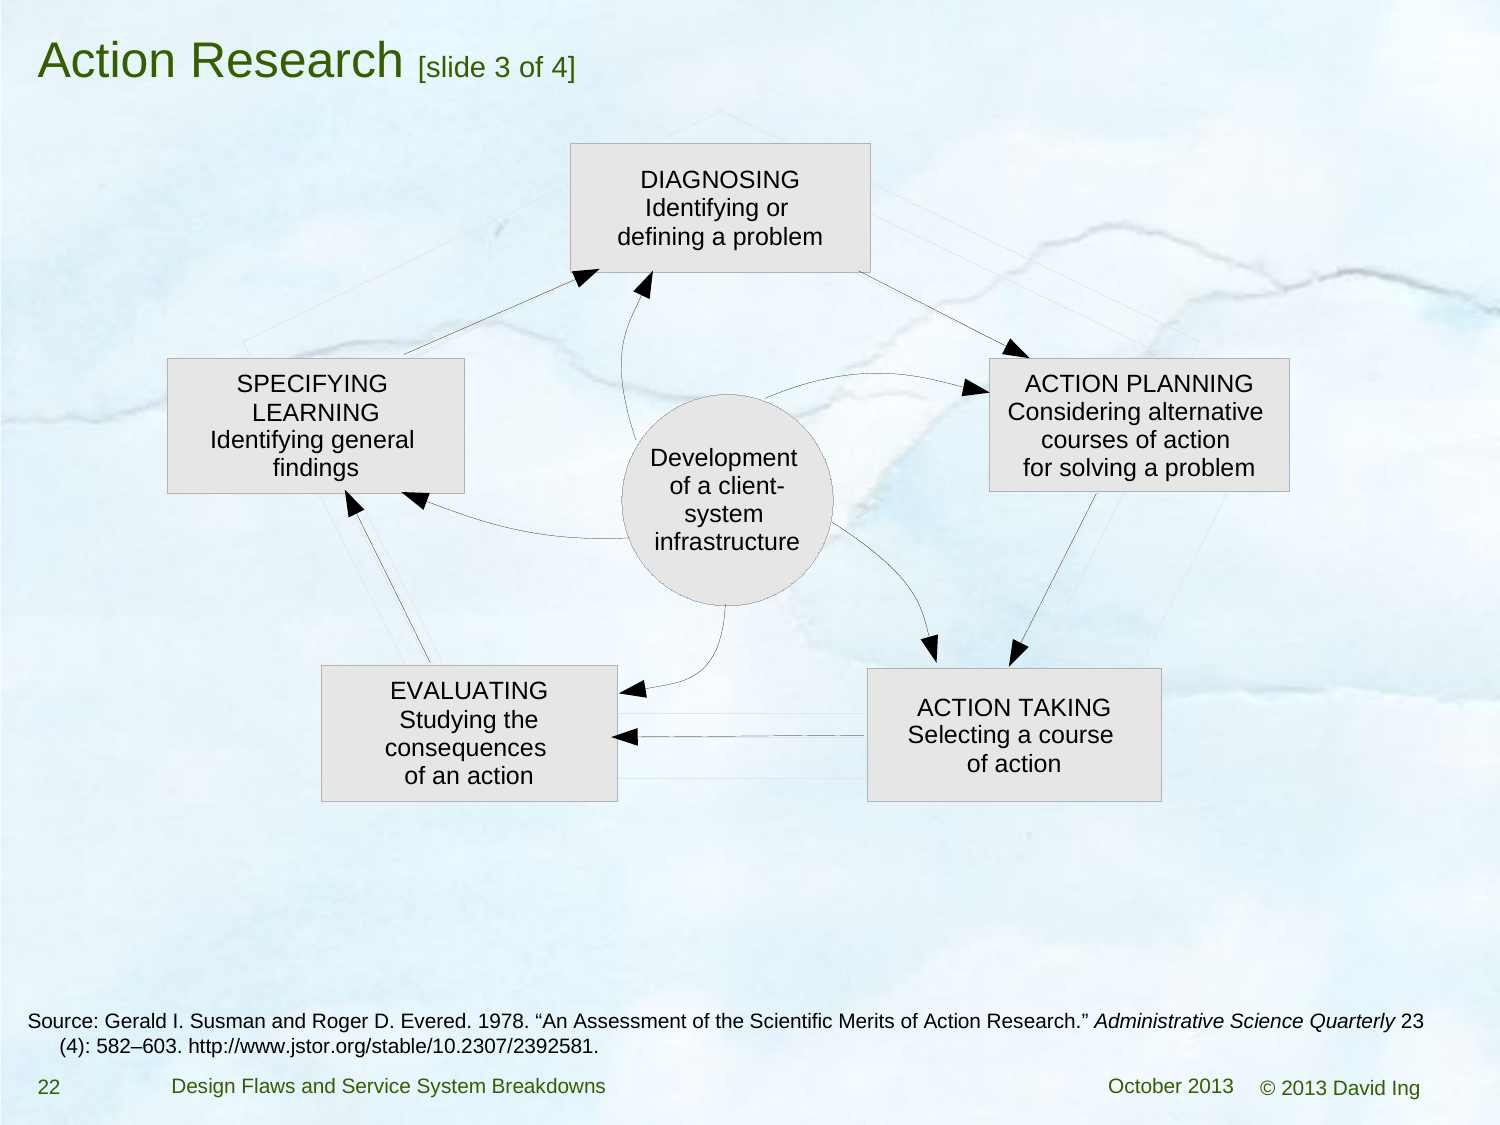

# Action Research [slide 3 of 4]
DIAGNOSING
Identifying or
defining a problem
SPECIFYING
LEARNING
Identifying general
findings
ACTION PLANNING
Considering alternative
courses of action
for solving a problem
Development
of a client-
system
infrastructure
EVALUATING
Studying the consequences
of an action
ACTION TAKING
Selecting a course
of action
Source: Gerald I. Susman and Roger D. Evered. 1978. “An Assessment of the Scientific Merits of Action Research.” Administrative Science Quarterly 23 (4): 582–603. http://www.jstor.org/stable/10.2307/2392581.
Design Flaws and Service System Breakdowns
October 2013
22